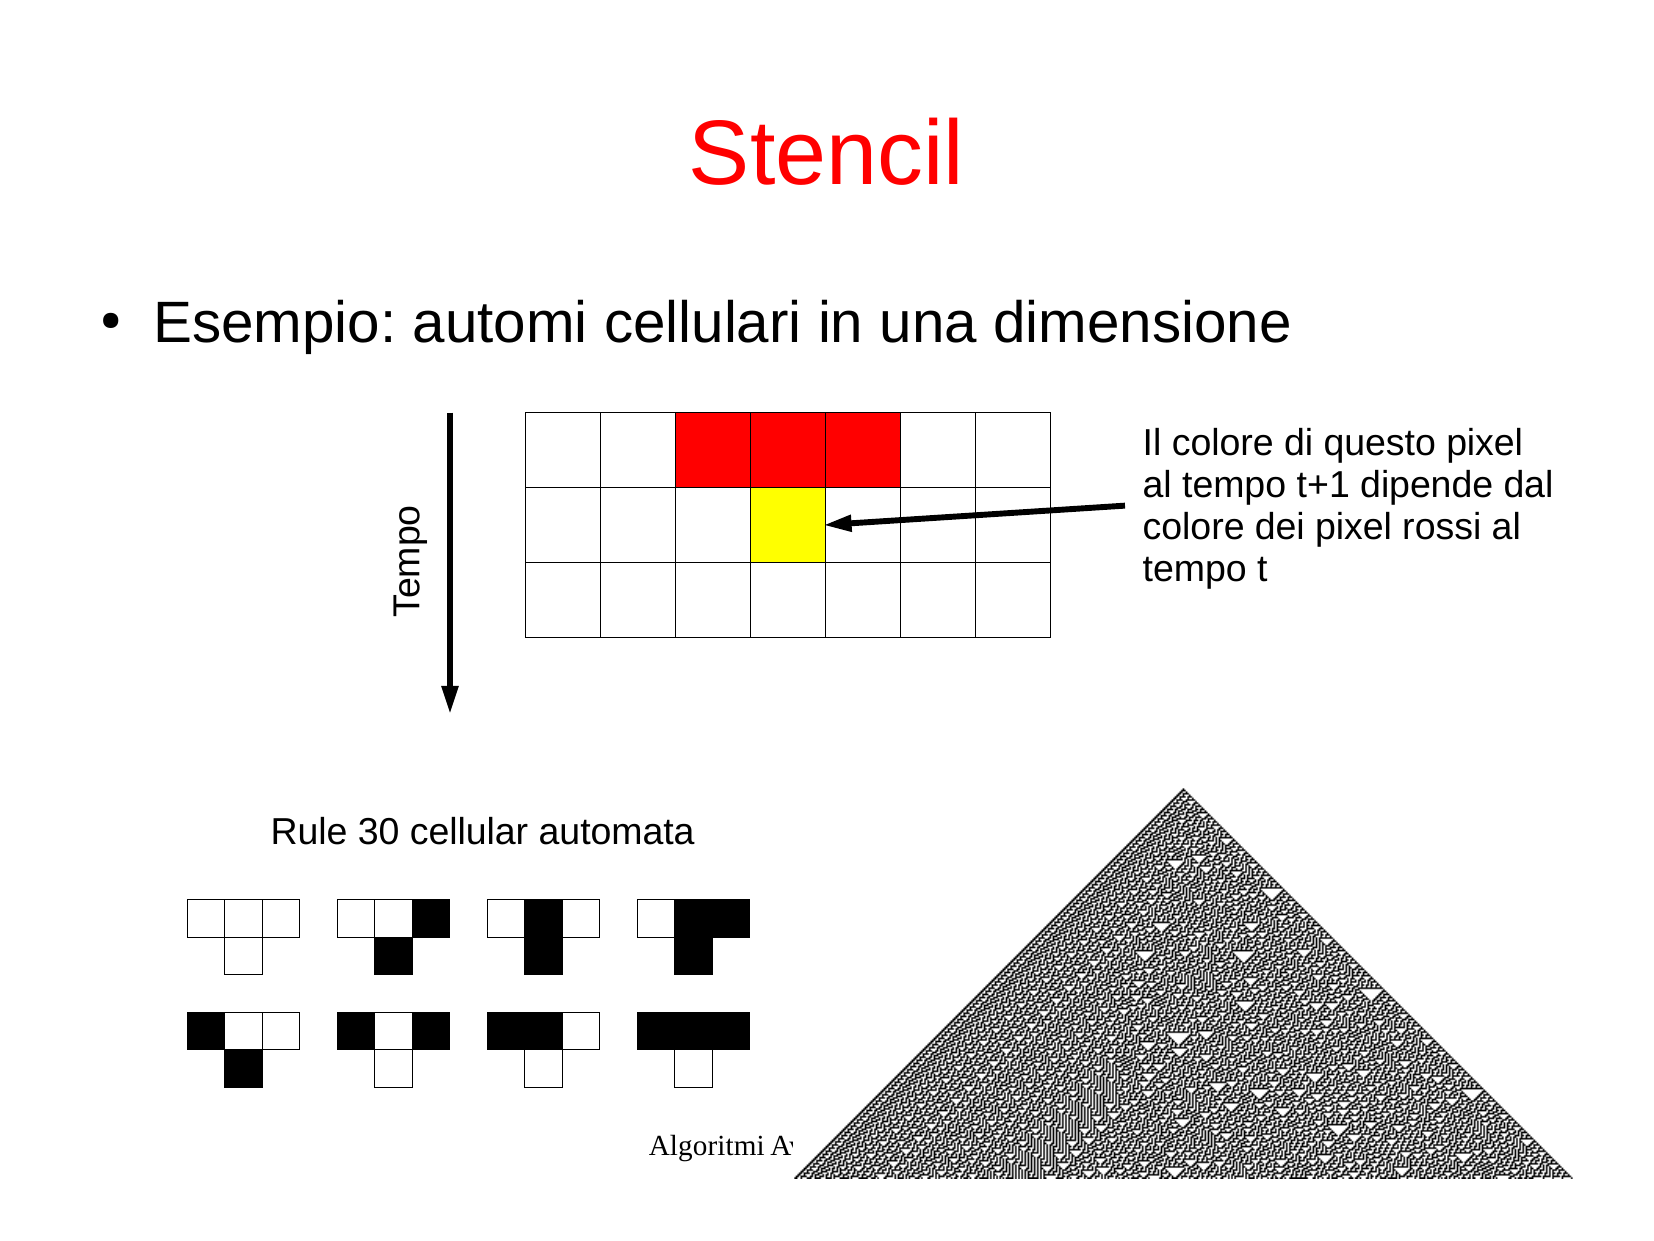

# Stencil
Esempio: automi cellulari in una dimensione
Il colore di questo pixel al tempo t+1 dipende dal colore dei pixel rossi al tempo t
Tempo
Rule 30 cellular automata
Algoritmi Avanzati--modulo 2
22